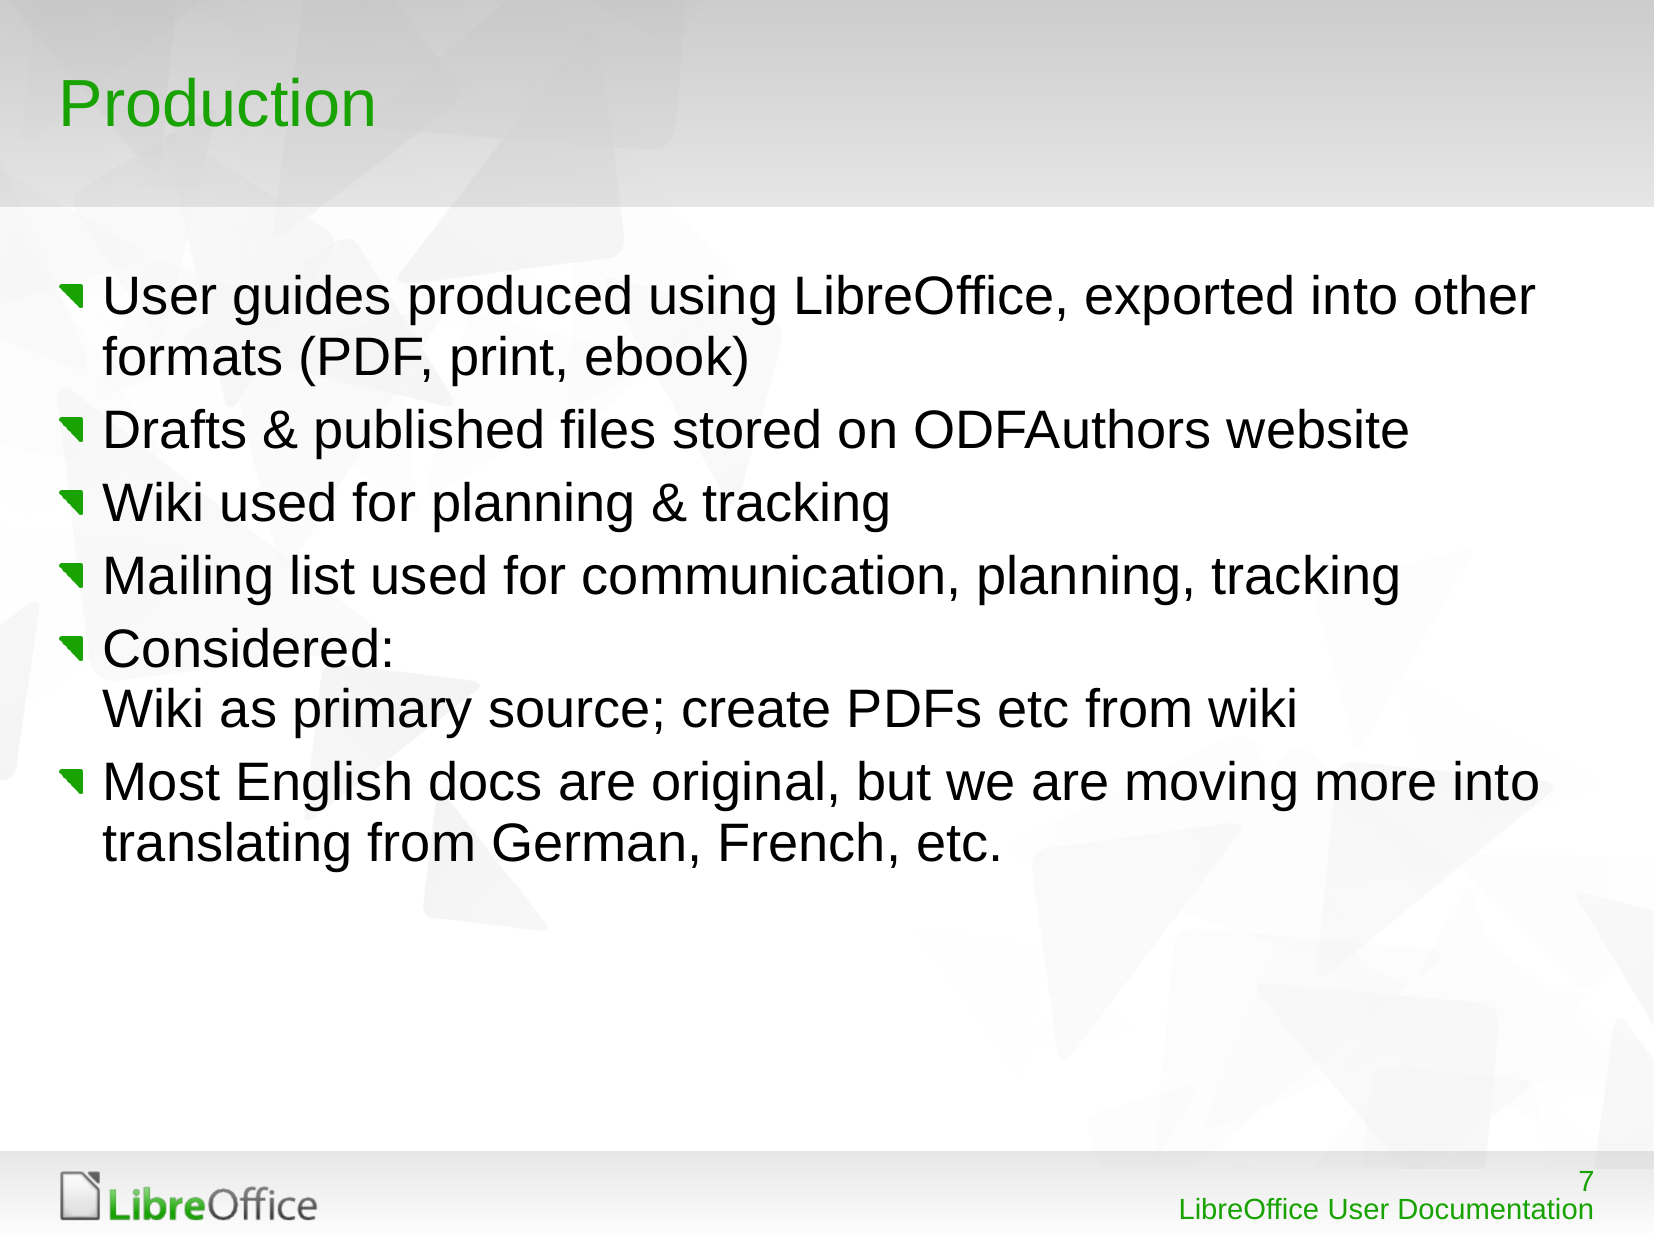

# Production
User guides produced using LibreOffice, exported into other formats (PDF, print, ebook)
Drafts & published files stored on ODFAuthors website
Wiki used for planning & tracking
Mailing list used for communication, planning, tracking
Considered:
Wiki as primary source; create PDFs etc from wiki
Most English docs are original, but we are moving more into translating from German, French, etc.
7
LibreOffice User Documentation